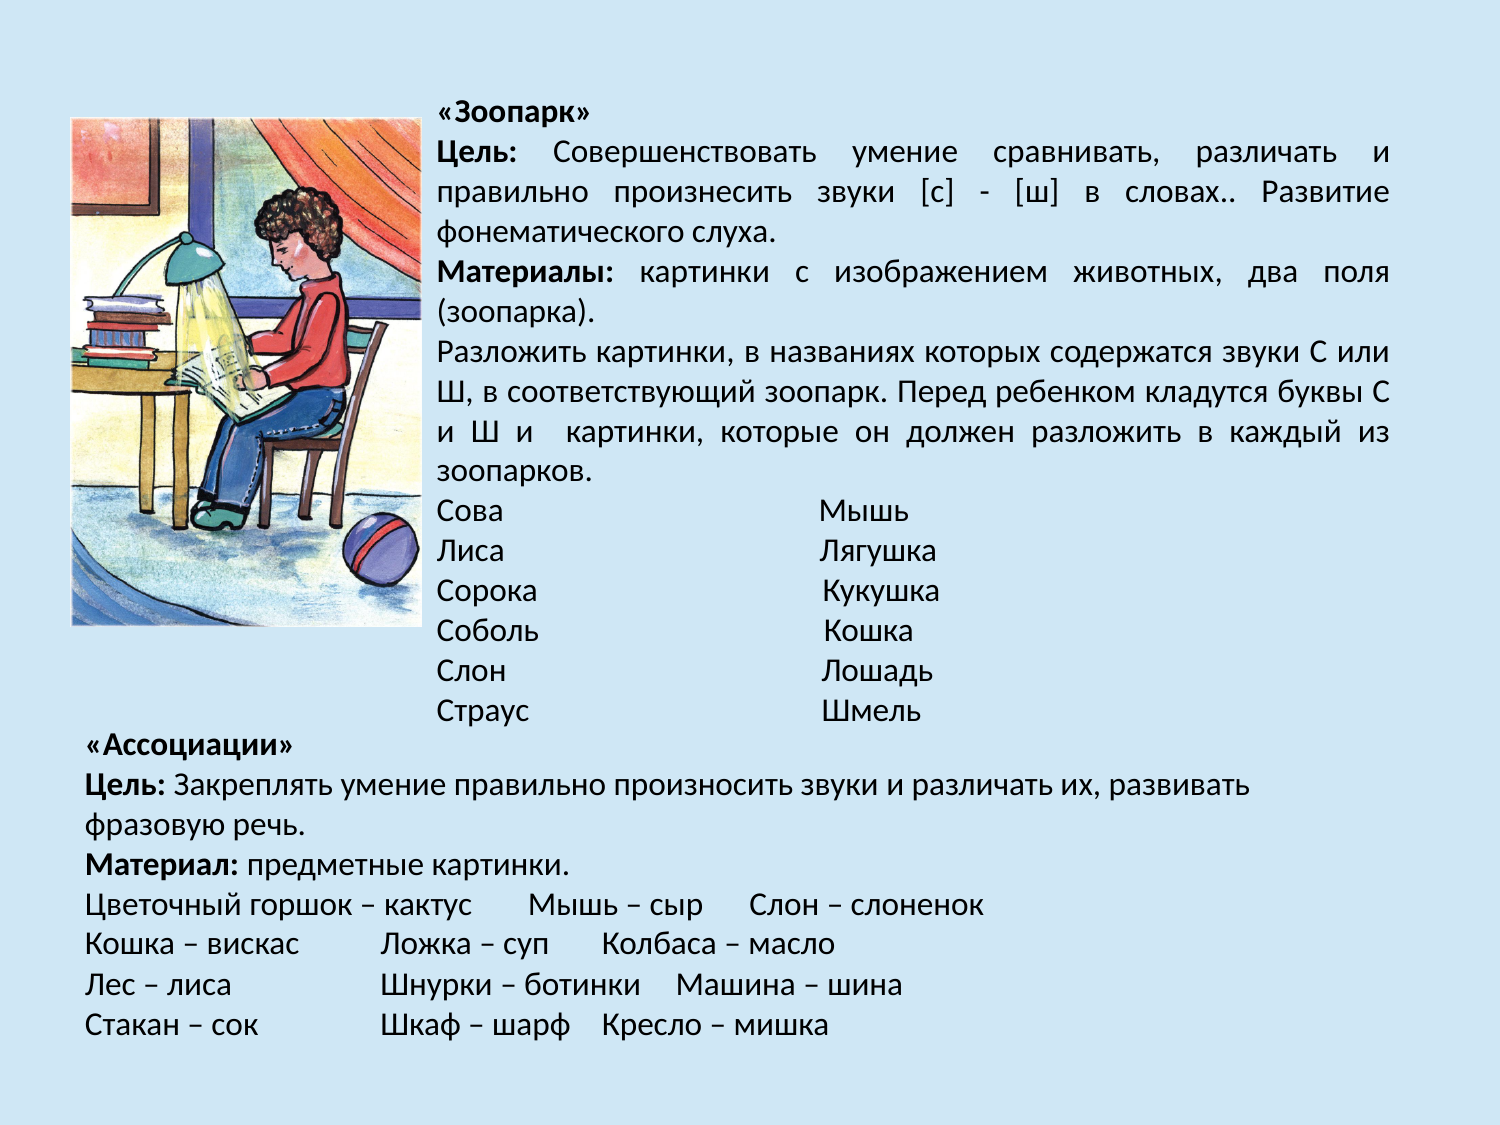

«Зоопарк»
Цель: Совершенствовать умение сравнивать, различать и правильно произнесить звуки [с] - [ш] в словах.. Развитие фонематического слуха.
Материалы: картинки с изображением животных, два поля (зоопарка).
Разложить картинки, в названиях которых содержатся звуки С или Ш, в соответствующий зоопарк. Перед ребенком кладутся буквы С и Ш и картинки, которые он должен разложить в каждый из зоопарков.
Сова Мышь
Лиса Лягушка
Сорока Кукушка
Соболь Кошка
Слон Лошадь
Страус Шмель
«Ассоциации»
Цель: Закреплять умение правильно произносить звуки и различать их, развивать фразовую речь.
Материал: предметные картинки.
Цветочный горшок – кактус	Мышь – сыр	Слон – слоненок
Кошка – вискас		Ложка – суп 	Колбаса – масло
Лес – лиса			Шнурки – ботинки	Машина – шина
Стакан – сок		Шкаф – шарф	Кресло – мишка